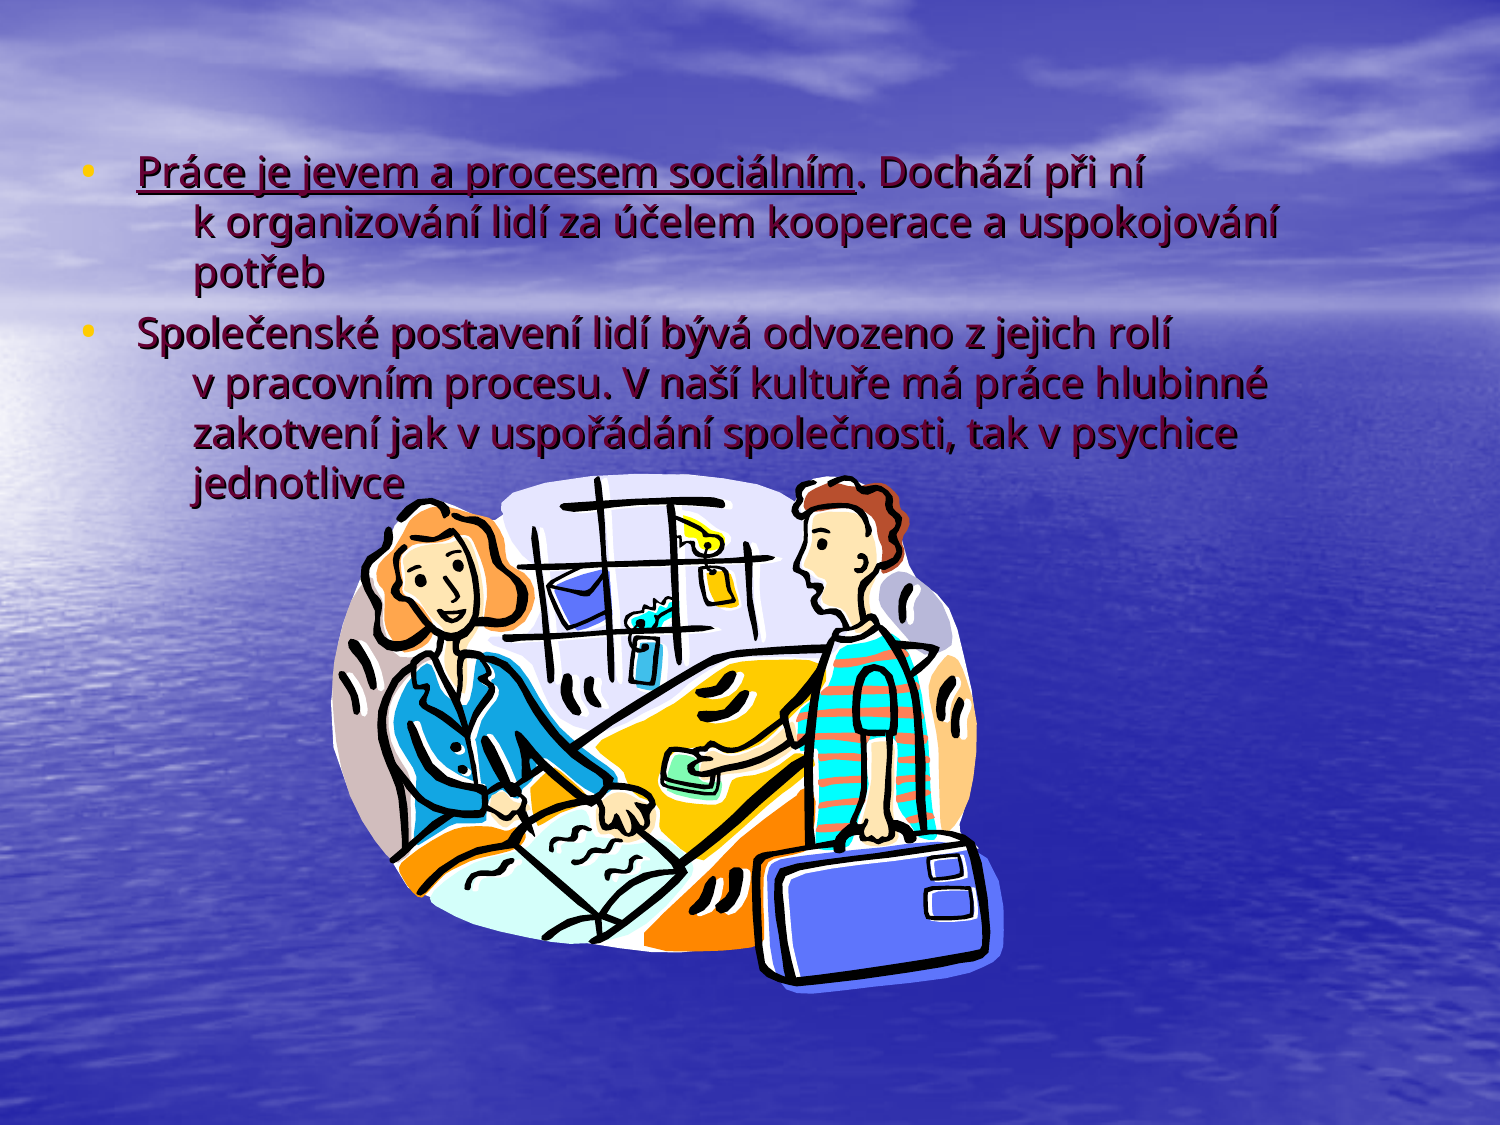

# Práce je jevem a procesem sociálním. Dochází při ní k organizování lidí za účelem kooperace a uspokojování potřeb
Společenské postavení lidí bývá odvozeno z jejich rolí v pracovním procesu. V naší kultuře má práce hlubinné zakotvení jak v uspořádání společnosti, tak v psychice jednotlivce